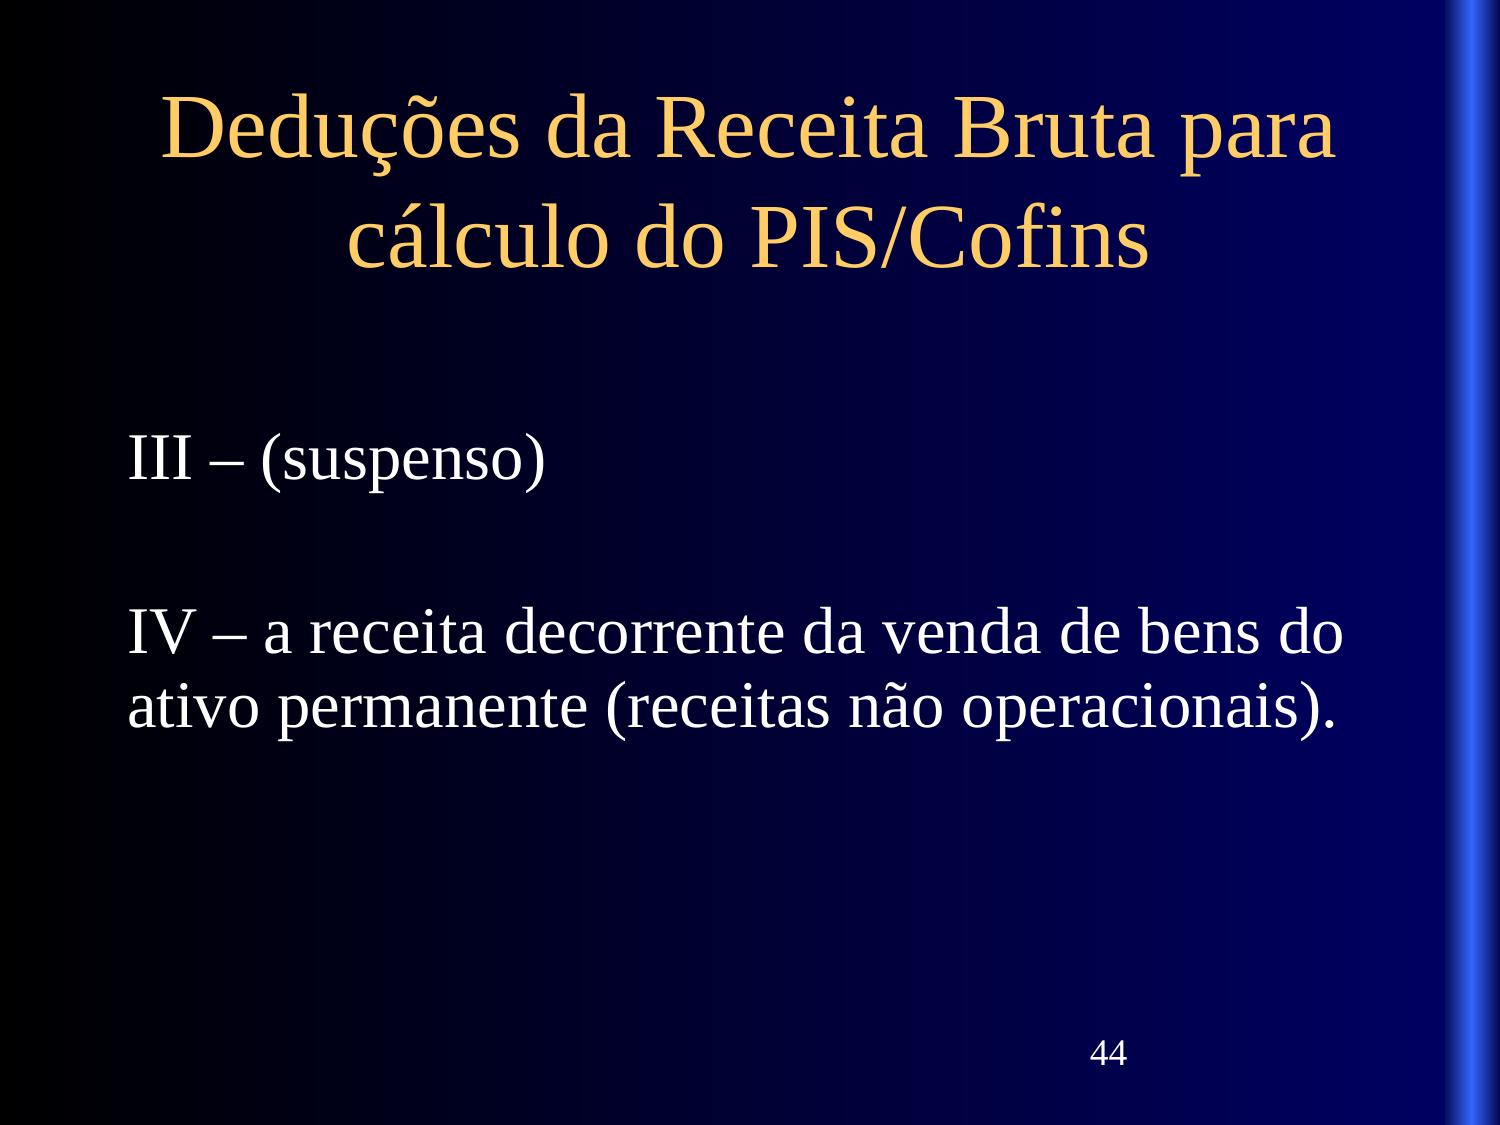

# Deduções da Receita Bruta para cálculo do PIS/Cofins
III – (suspenso)
IV – a receita decorrente da venda de bens do ativo permanente (receitas não operacionais).